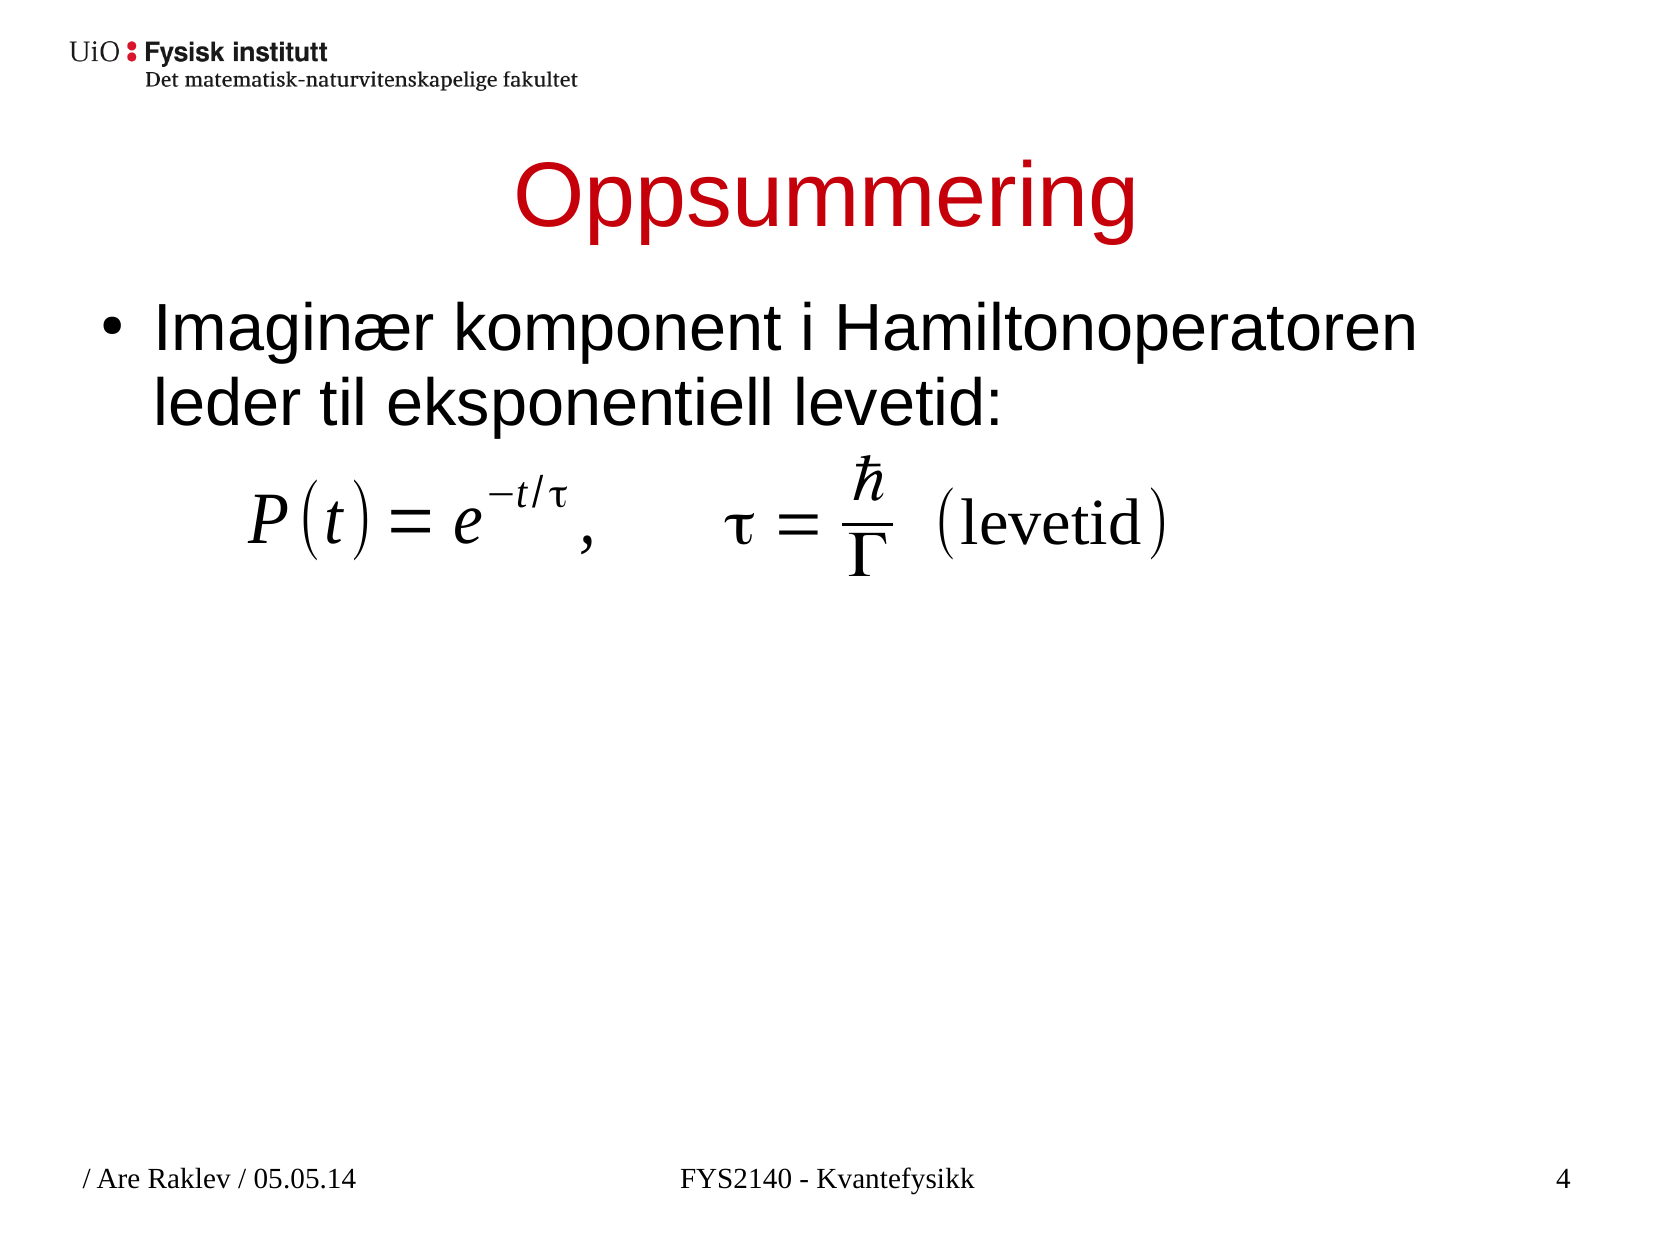

# Oppsummering
Imaginær komponent i Hamiltonoperatoren leder til eksponentiell levetid:
/ Are Raklev / 05.05.14
FYS2140 - Kvantefysikk
4